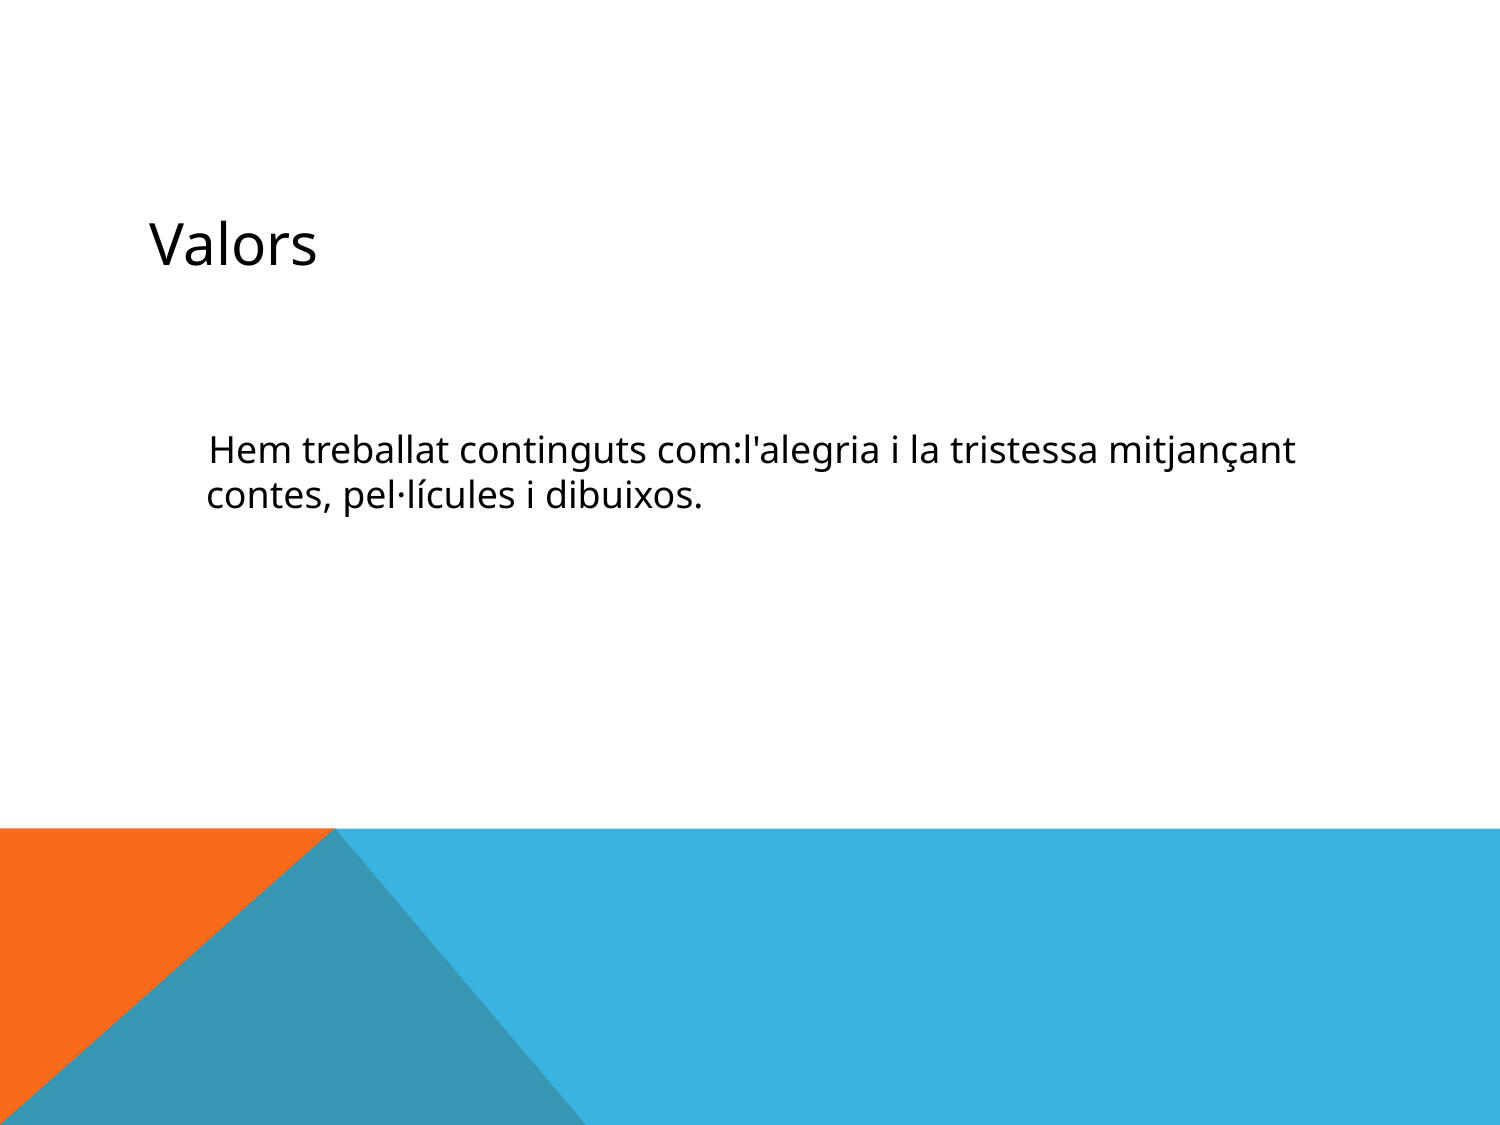

# Valors
 Hem treballat continguts com:l'alegria i la tristessa mitjançant contes, pel·lícules i dibuixos.